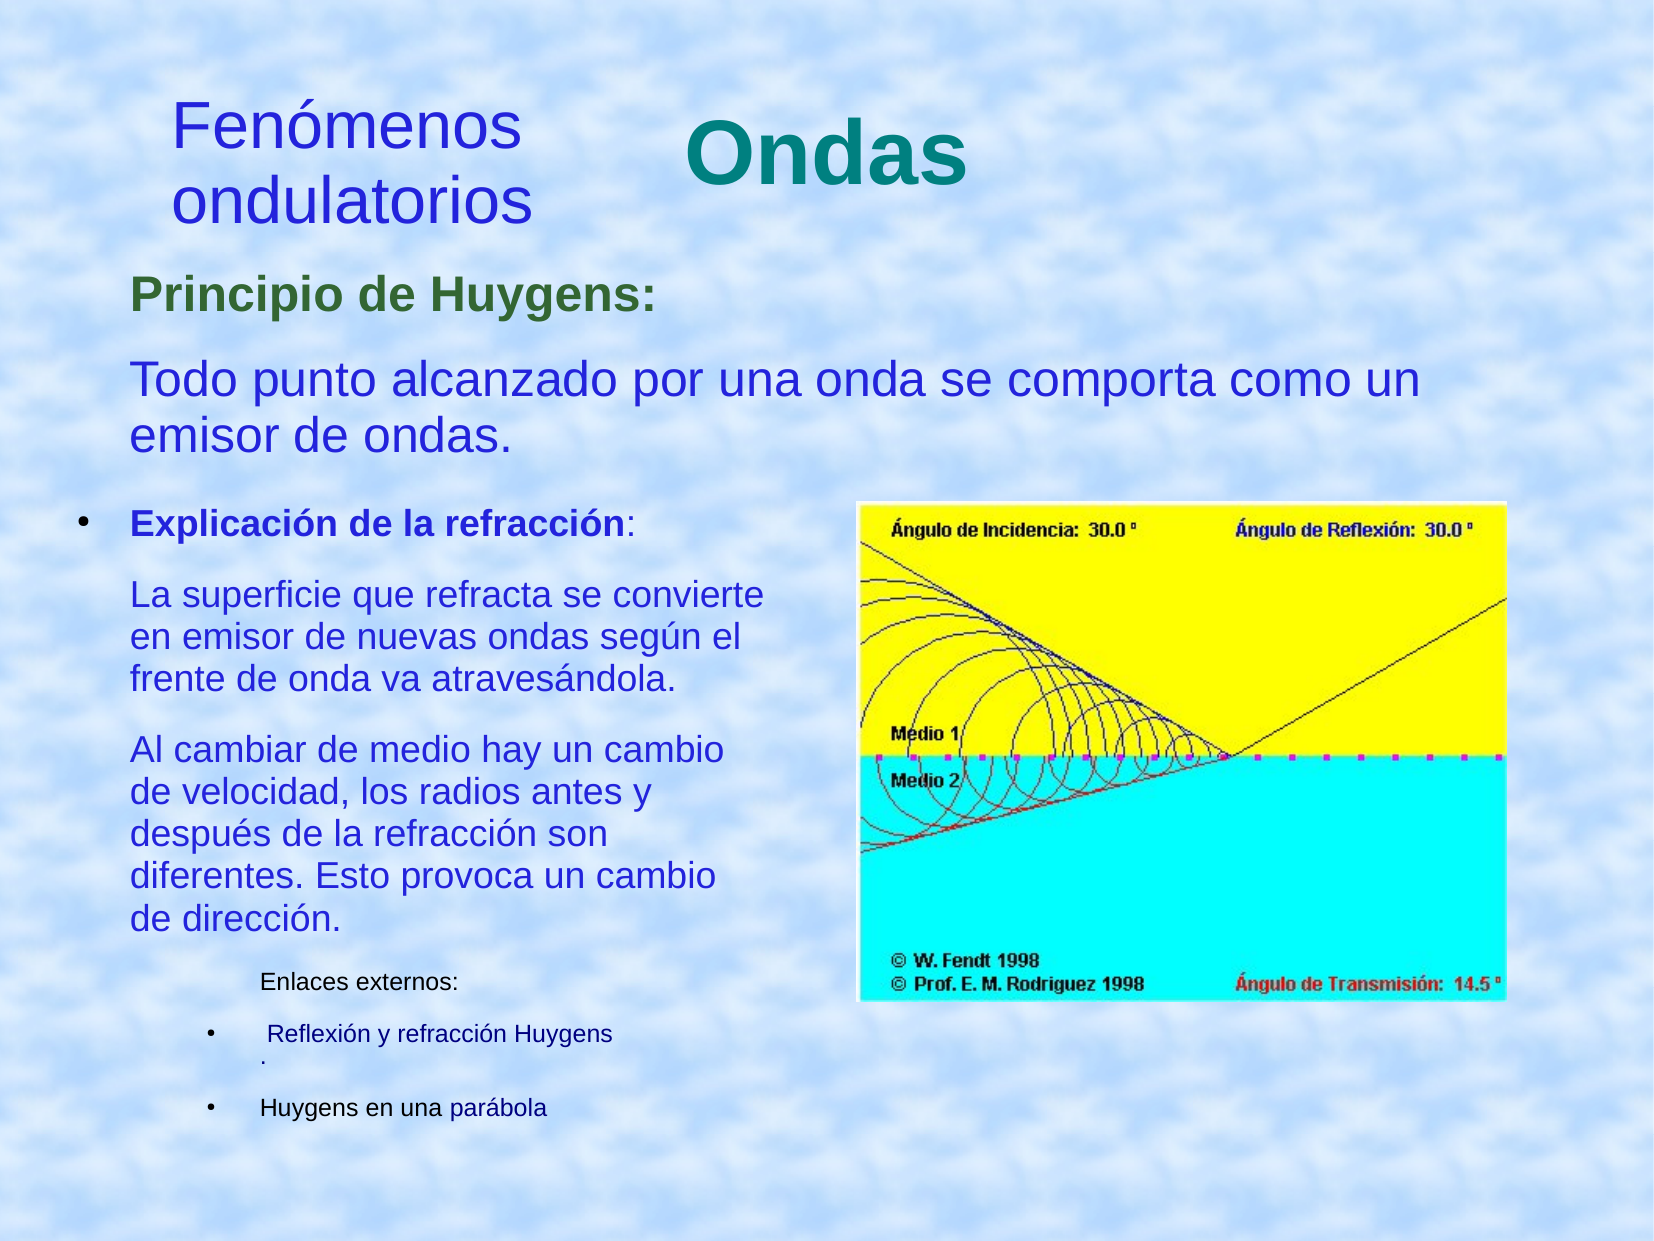

# Ondas
Fenómenos ondulatorios
Principio de Huygens:
Todo punto alcanzado por una onda se comporta como un emisor de ondas.
Explicación de la refracción:
La superficie que refracta se convierte en emisor de nuevas ondas según el frente de onda va atravesándola.
Al cambiar de medio hay un cambio de velocidad, los radios antes y después de la refracción son diferentes. Esto provoca un cambio de dirección.
Enlaces externos:
 Reflexión y refracción Huygens.
Huygens en una parábola